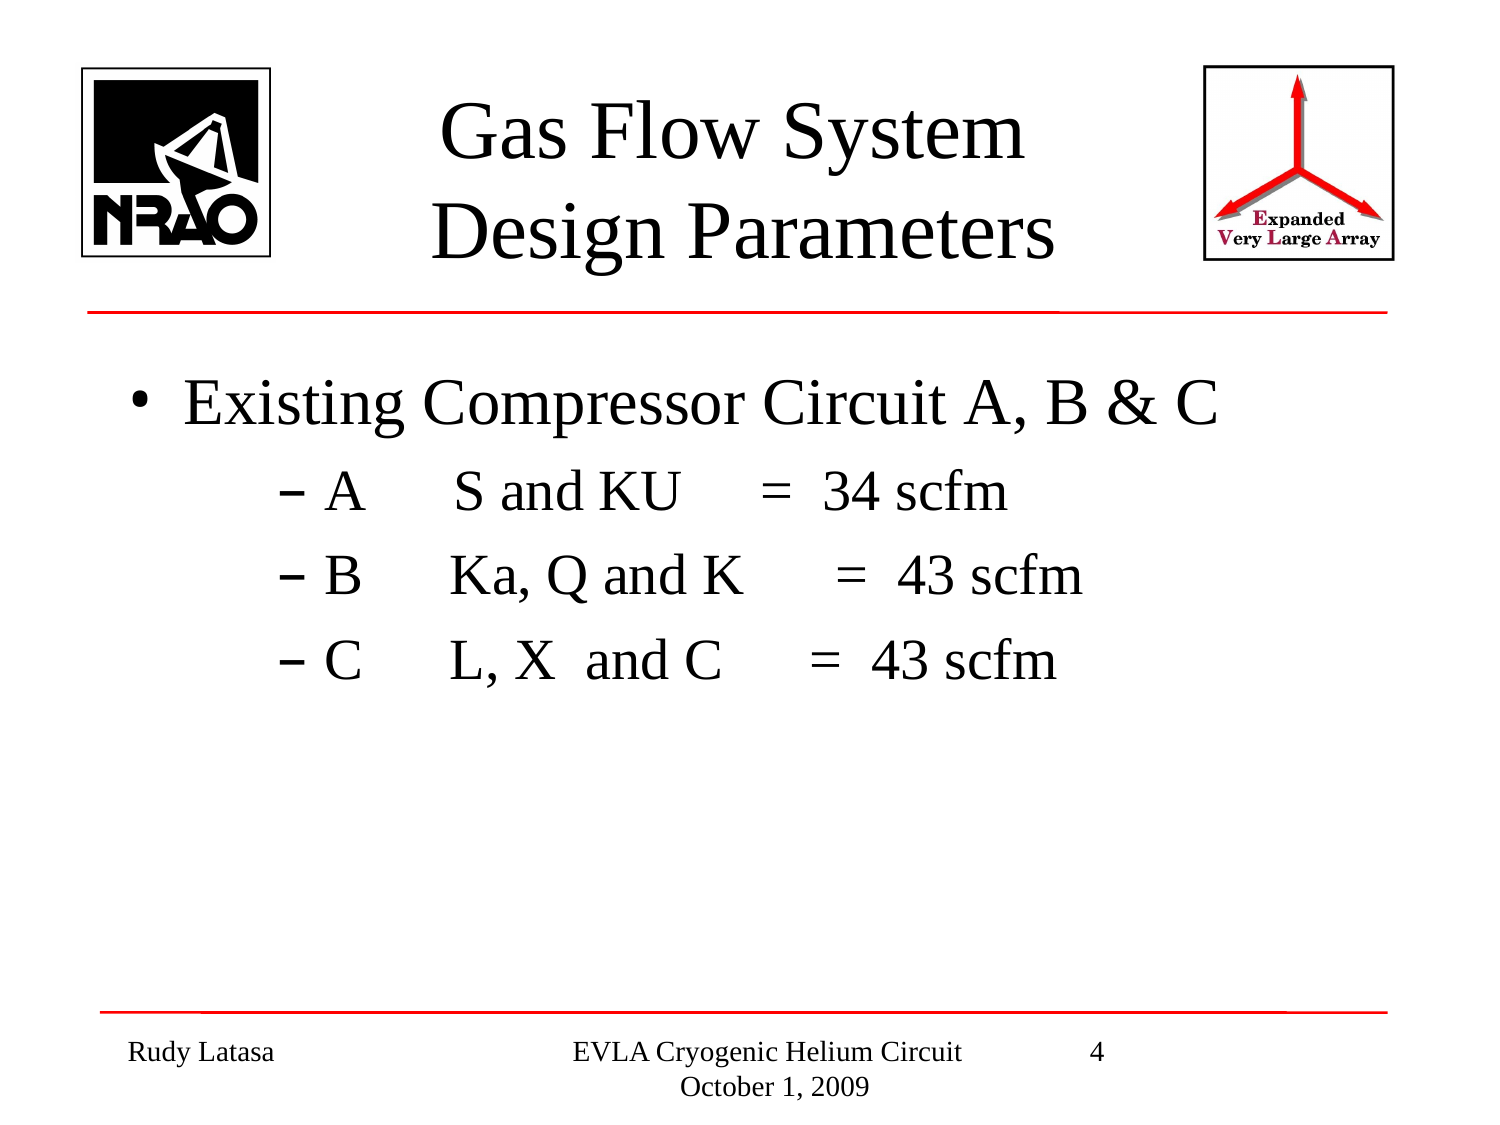

# Gas Flow System Design Parameters
Existing Compressor Circuit A, B & C
A S and KU 	 = 34 scfm
B Ka, Q and K 	 = 43 scfm
C L, X and C = 43 scfm
Rudy Latasa
EVLA Cryogenic Helium Circuit
October 1, 2009